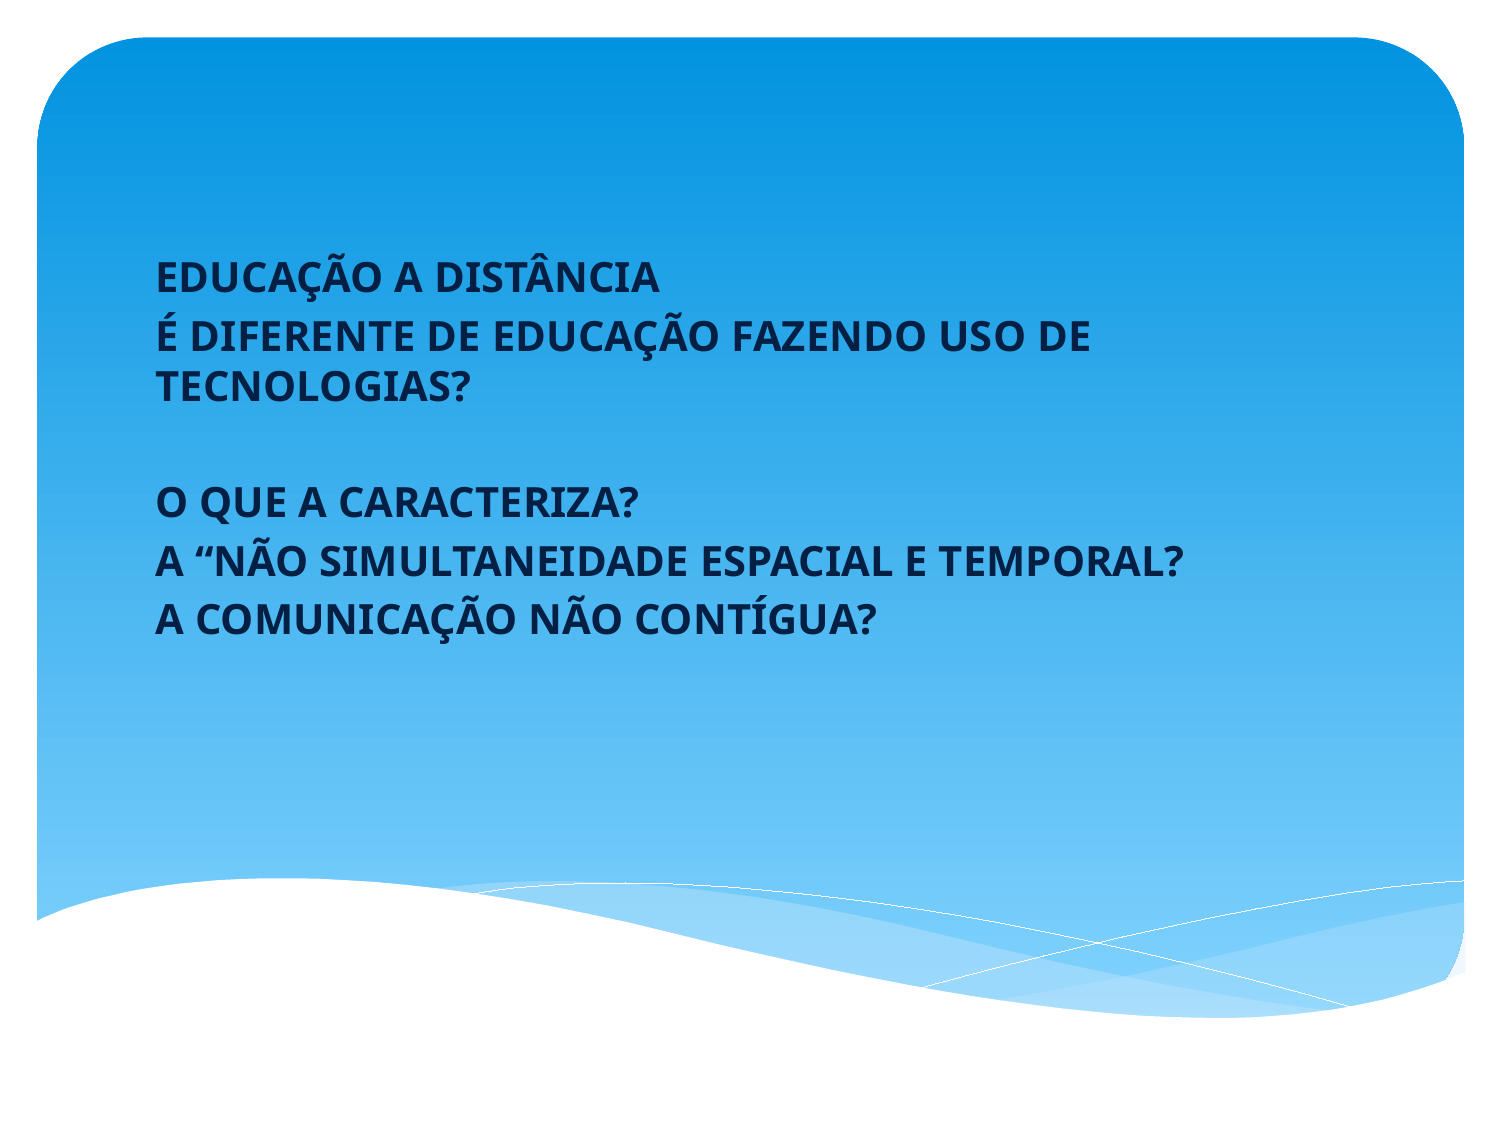

# EDUCAÇÃO A DISTÂNCIA
É DIFERENTE DE EDUCAÇÃO FAZENDO USO DE TECNOLOGIAS?
O QUE A CARACTERIZA?
A “NÃO SIMULTANEIDADE ESPACIAL E TEMPORAL?
A COMUNICAÇÃO NÃO CONTÍGUA?